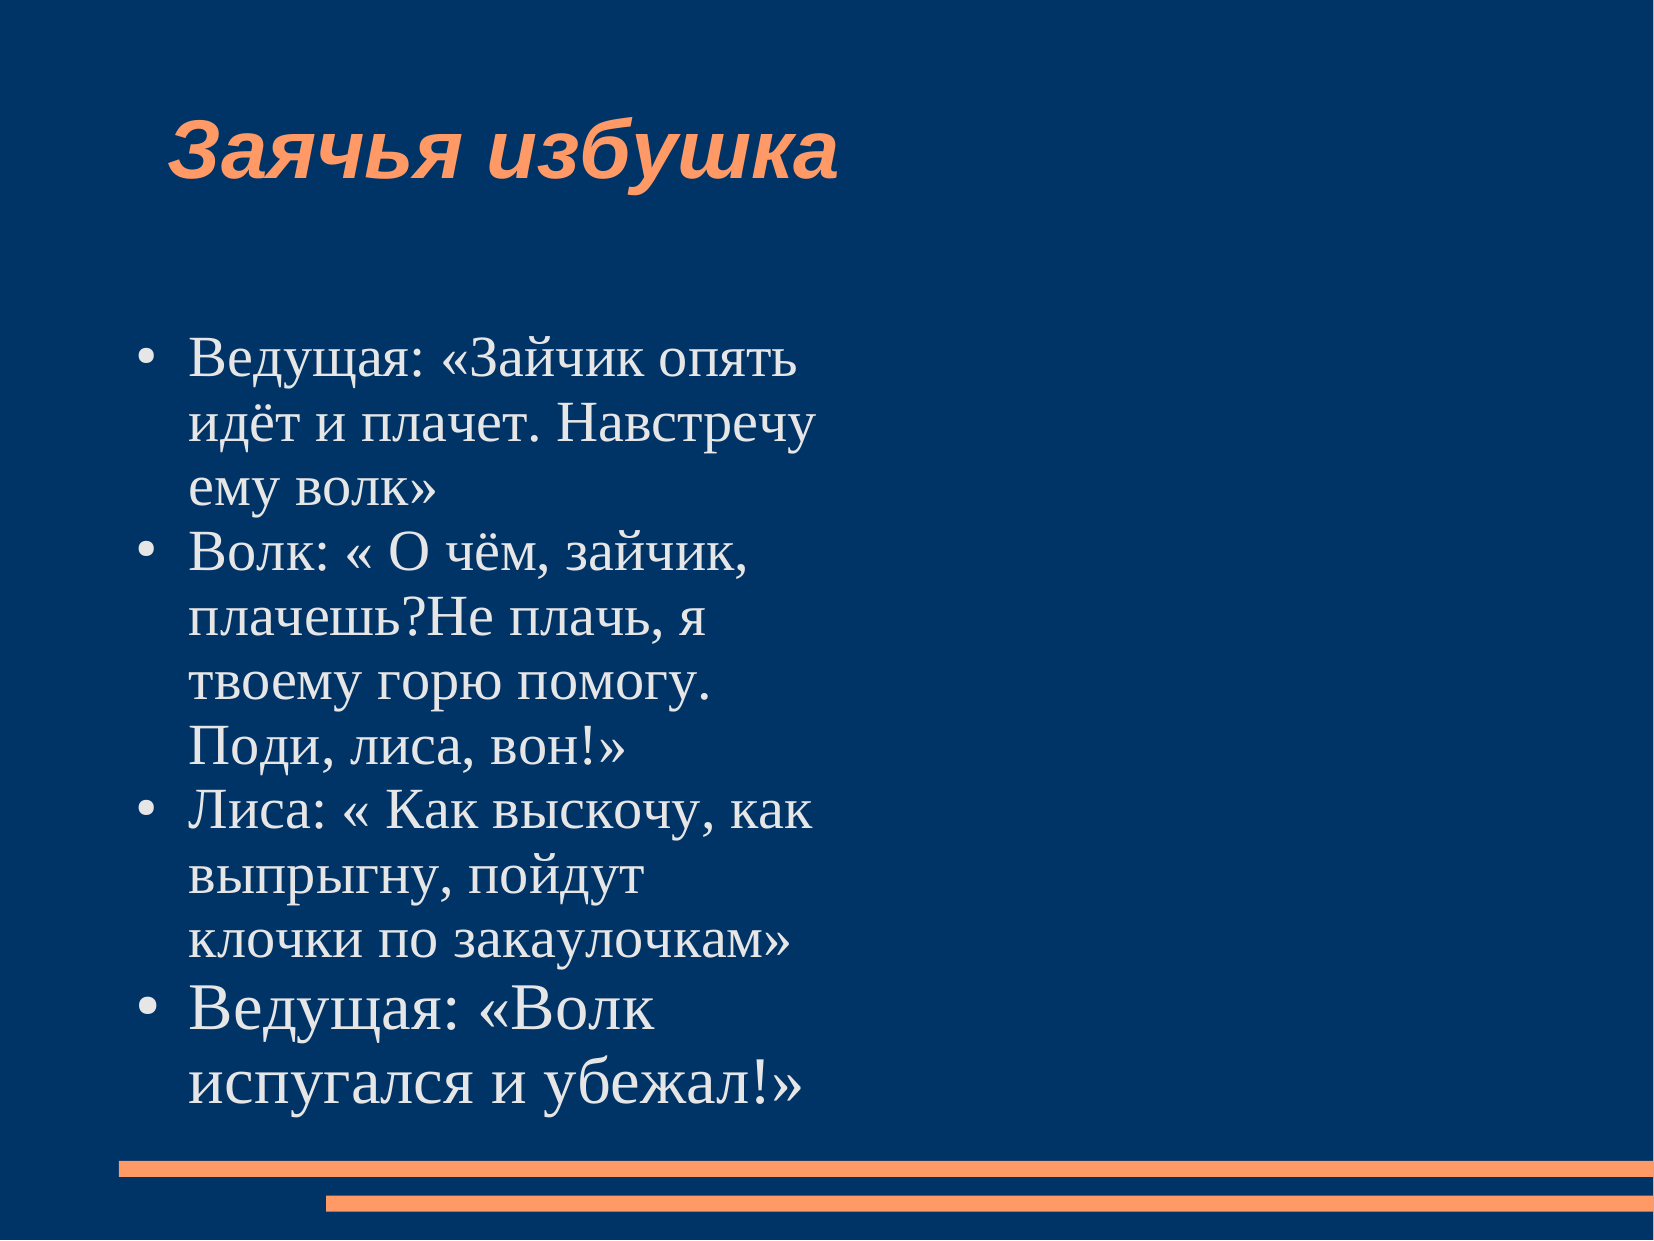

# Заячья избушка
Ведущая: «Зайчик опять идёт и плачет. Навстречу ему волк»
Волк: « О чём, зайчик, плачешь?Не плачь, я твоему горю помогу. Поди, лиса, вон!»
Лиса: « Как выскочу, как выпрыгну, пойдут клочки по закаулочкам»
Ведущая: «Волк испугался и убежал!»